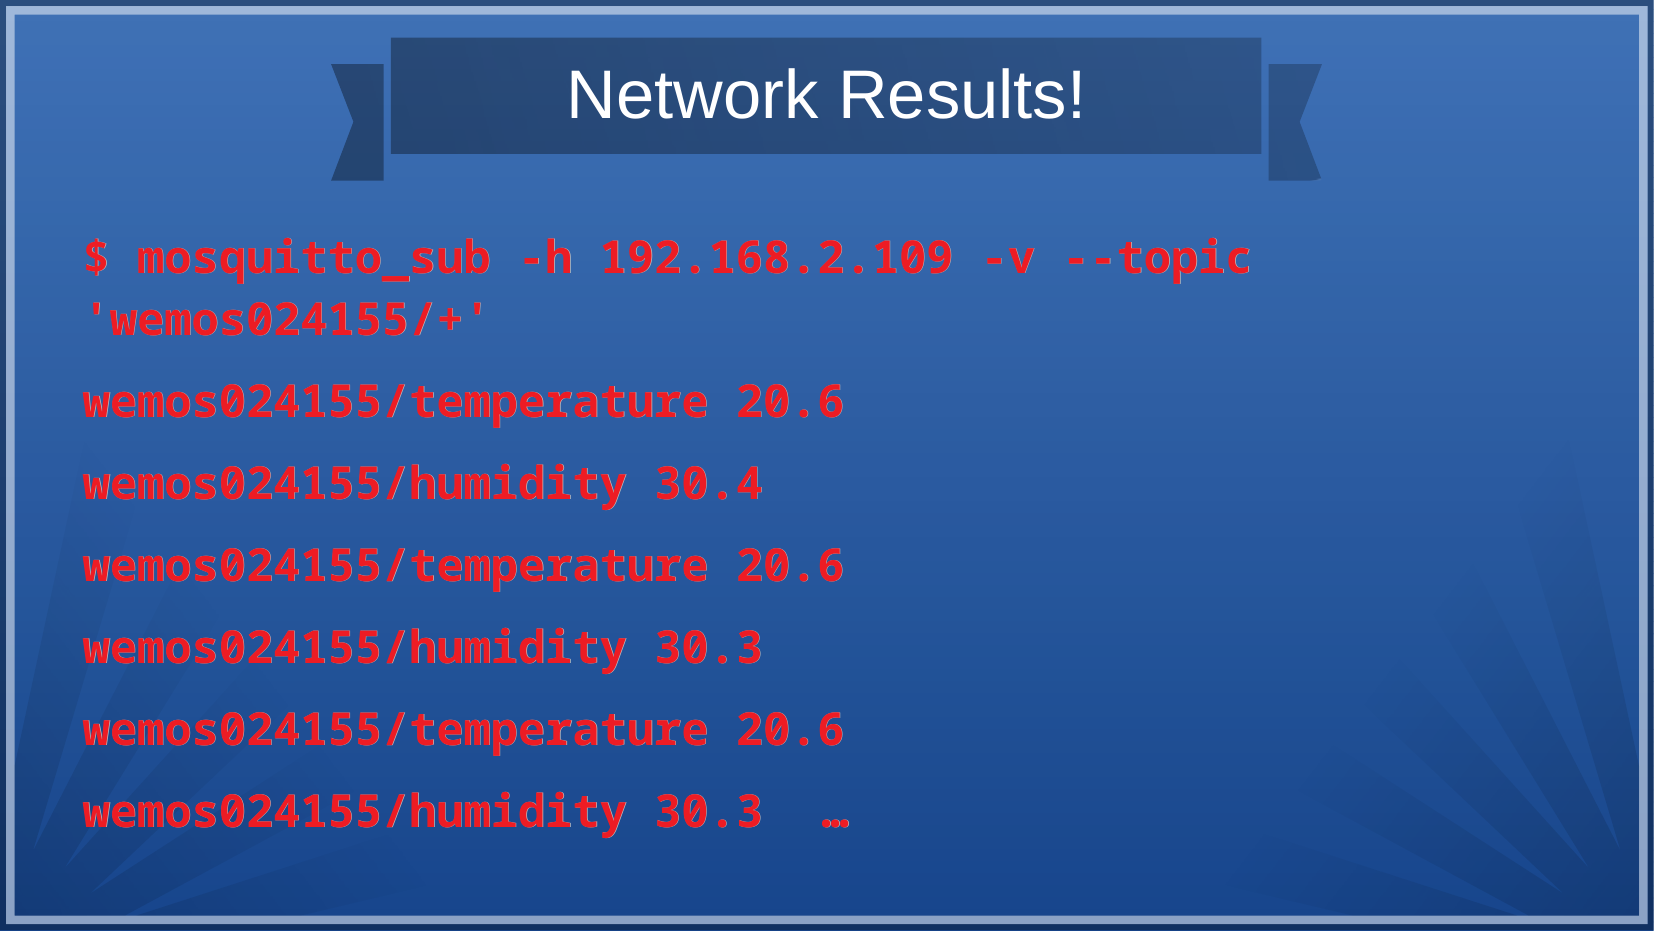

# Network Results!
$ mosquitto_sub -h 192.168.2.109 -v --topic 'wemos024155/+'
wemos024155/temperature 20.6
wemos024155/humidity 30.4
wemos024155/temperature 20.6
wemos024155/humidity 30.3
wemos024155/temperature 20.6
wemos024155/humidity 30.3						…